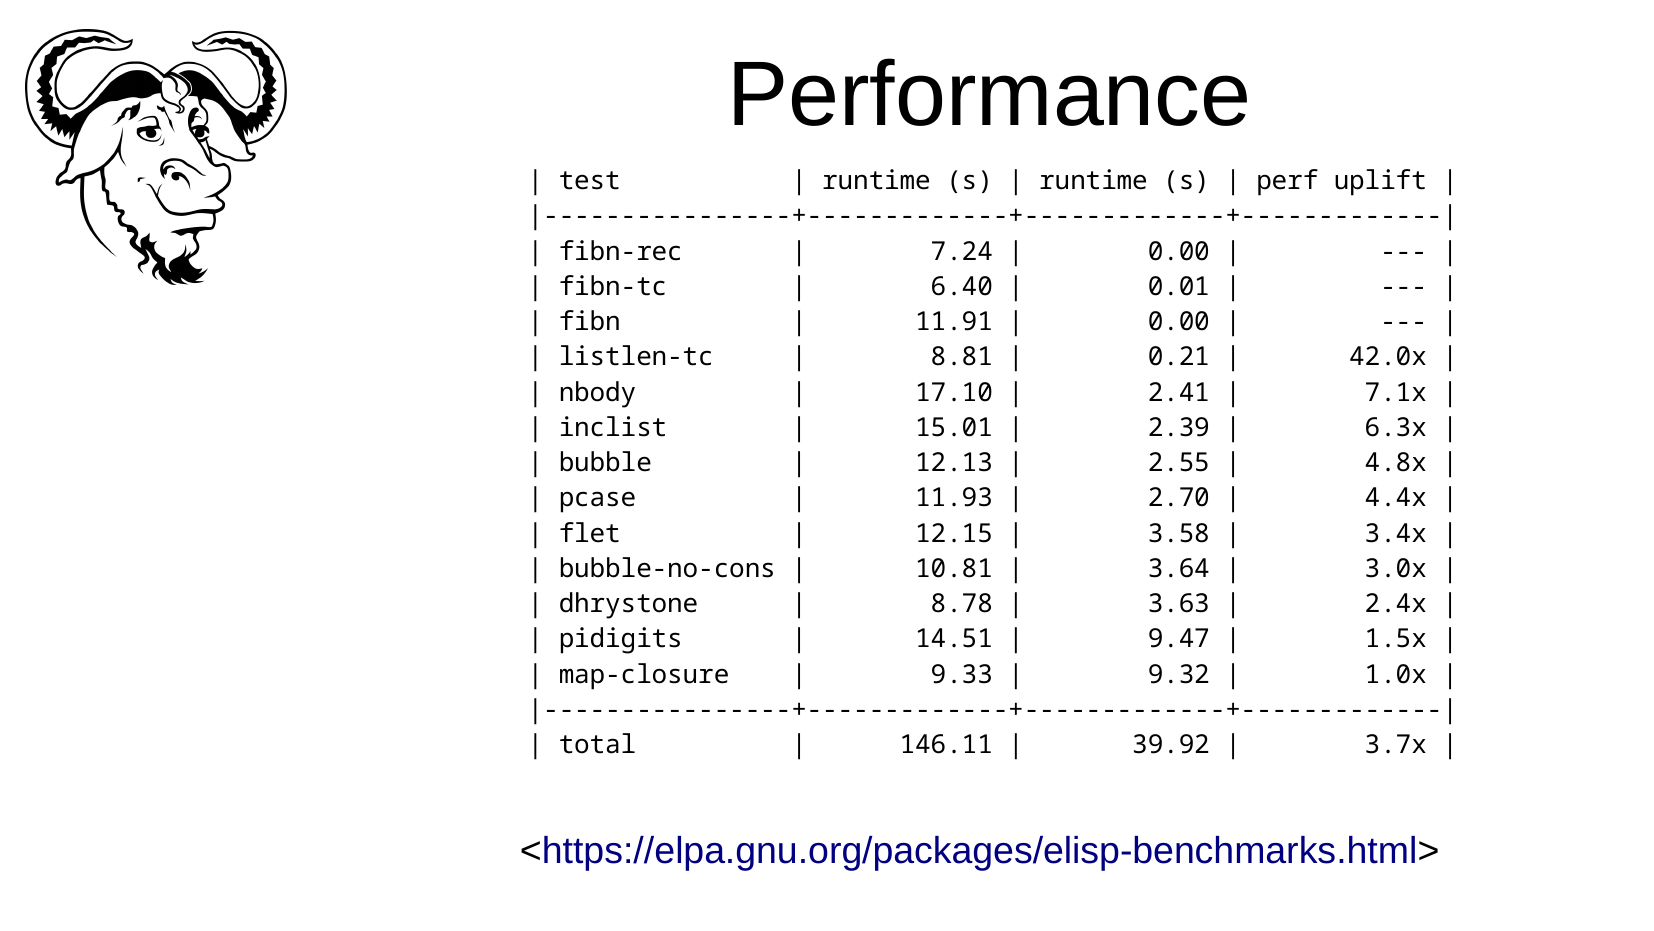

# Performance
| test | runtime (s) | runtime (s) | perf uplift |
|----------------+-------------+-------------+-------------|
| fibn-rec | 7.24 | 0.00 | --- |
| fibn-tc | 6.40 | 0.01 | --- |
| fibn | 11.91 | 0.00 | --- |
| listlen-tc | 8.81 | 0.21 | 42.0x |
| nbody | 17.10 | 2.41 | 7.1x |
| inclist | 15.01 | 2.39 | 6.3x |
| bubble | 12.13 | 2.55 | 4.8x |
| pcase | 11.93 | 2.70 | 4.4x |
| flet | 12.15 | 3.58 | 3.4x |
| bubble-no-cons | 10.81 | 3.64 | 3.0x |
| dhrystone | 8.78 | 3.63 | 2.4x |
| pidigits | 14.51 | 9.47 | 1.5x |
| map-closure | 9.33 | 9.32 | 1.0x |
|----------------+-------------+-------------+-------------|
| total | 146.11 | 39.92 | 3.7x |
<https://elpa.gnu.org/packages/elisp-benchmarks.html>